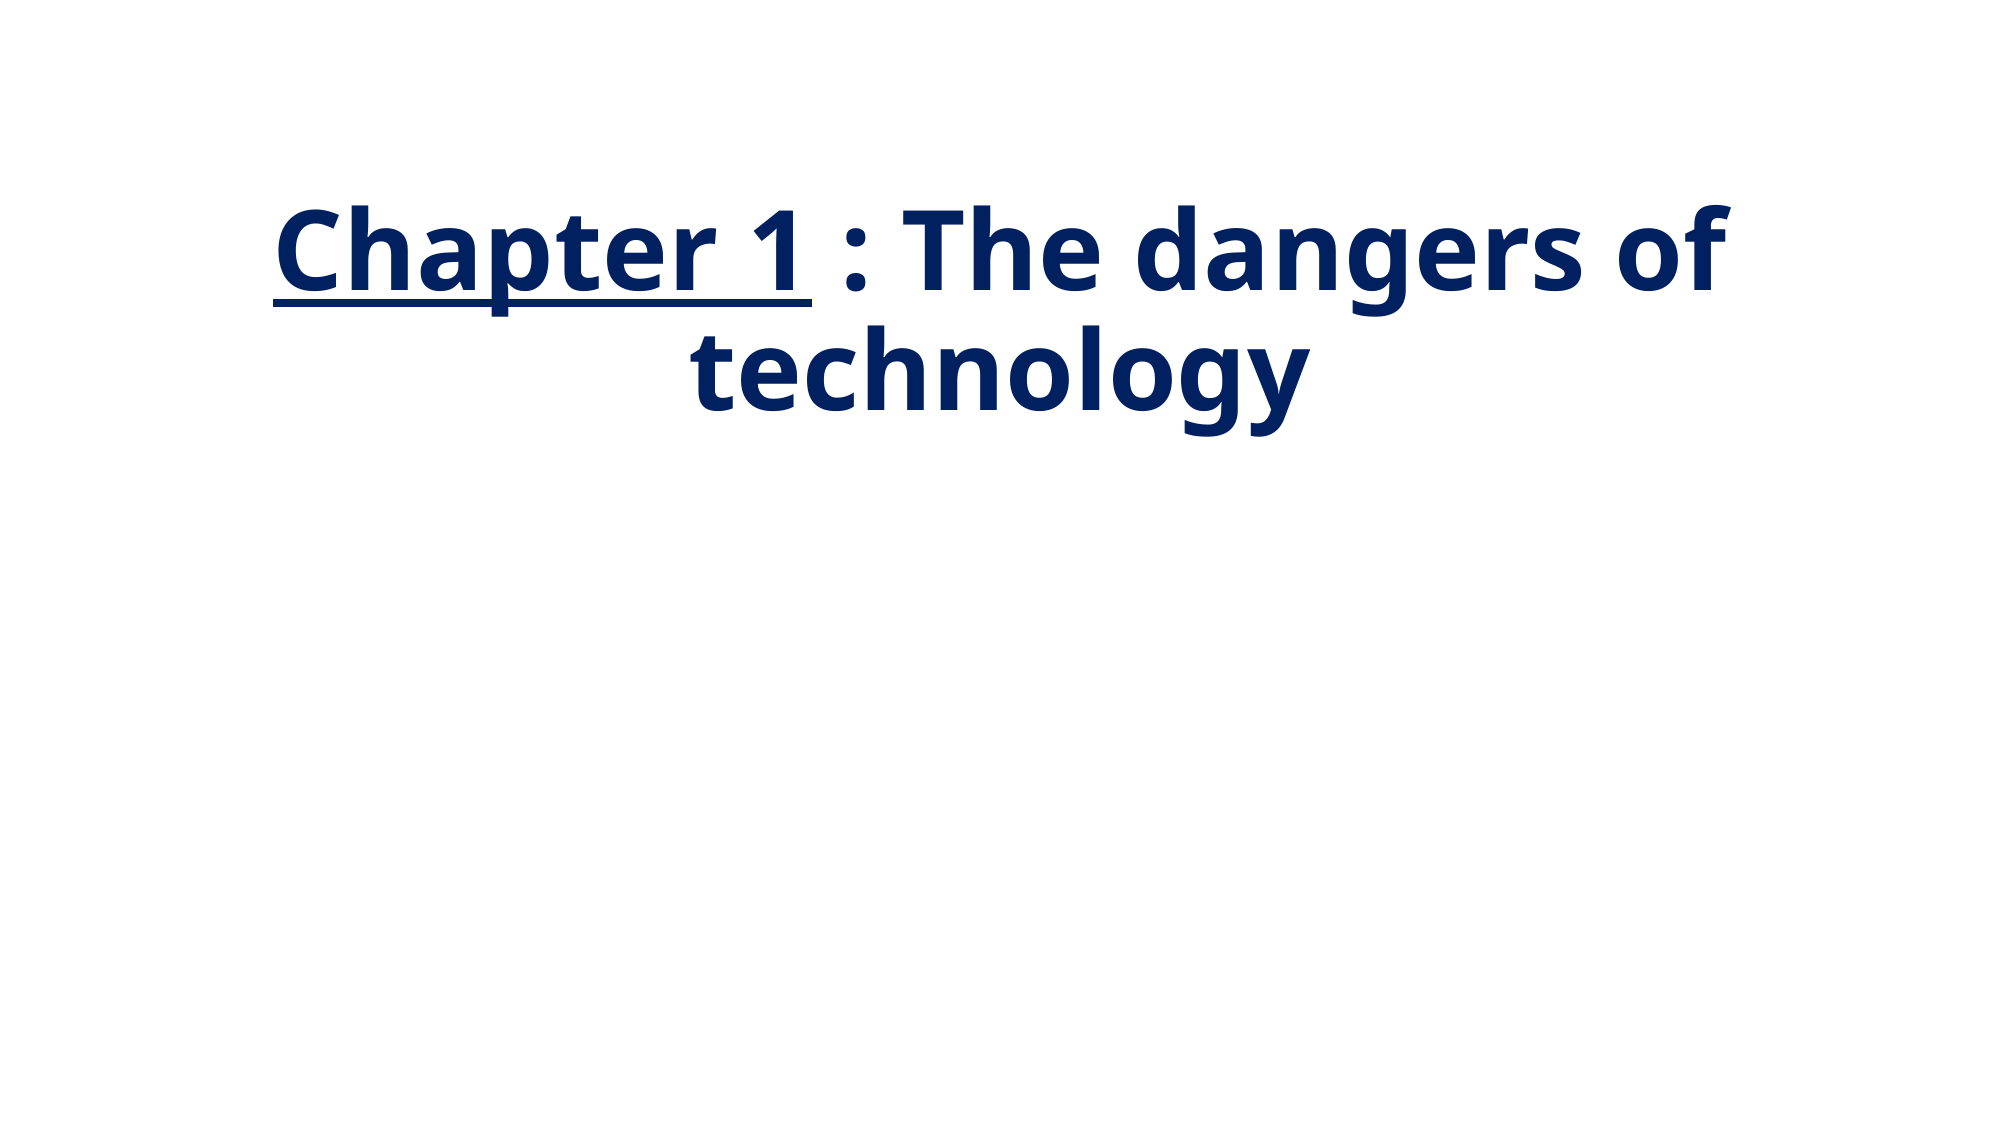

# Chapter 1 : The dangers of technology